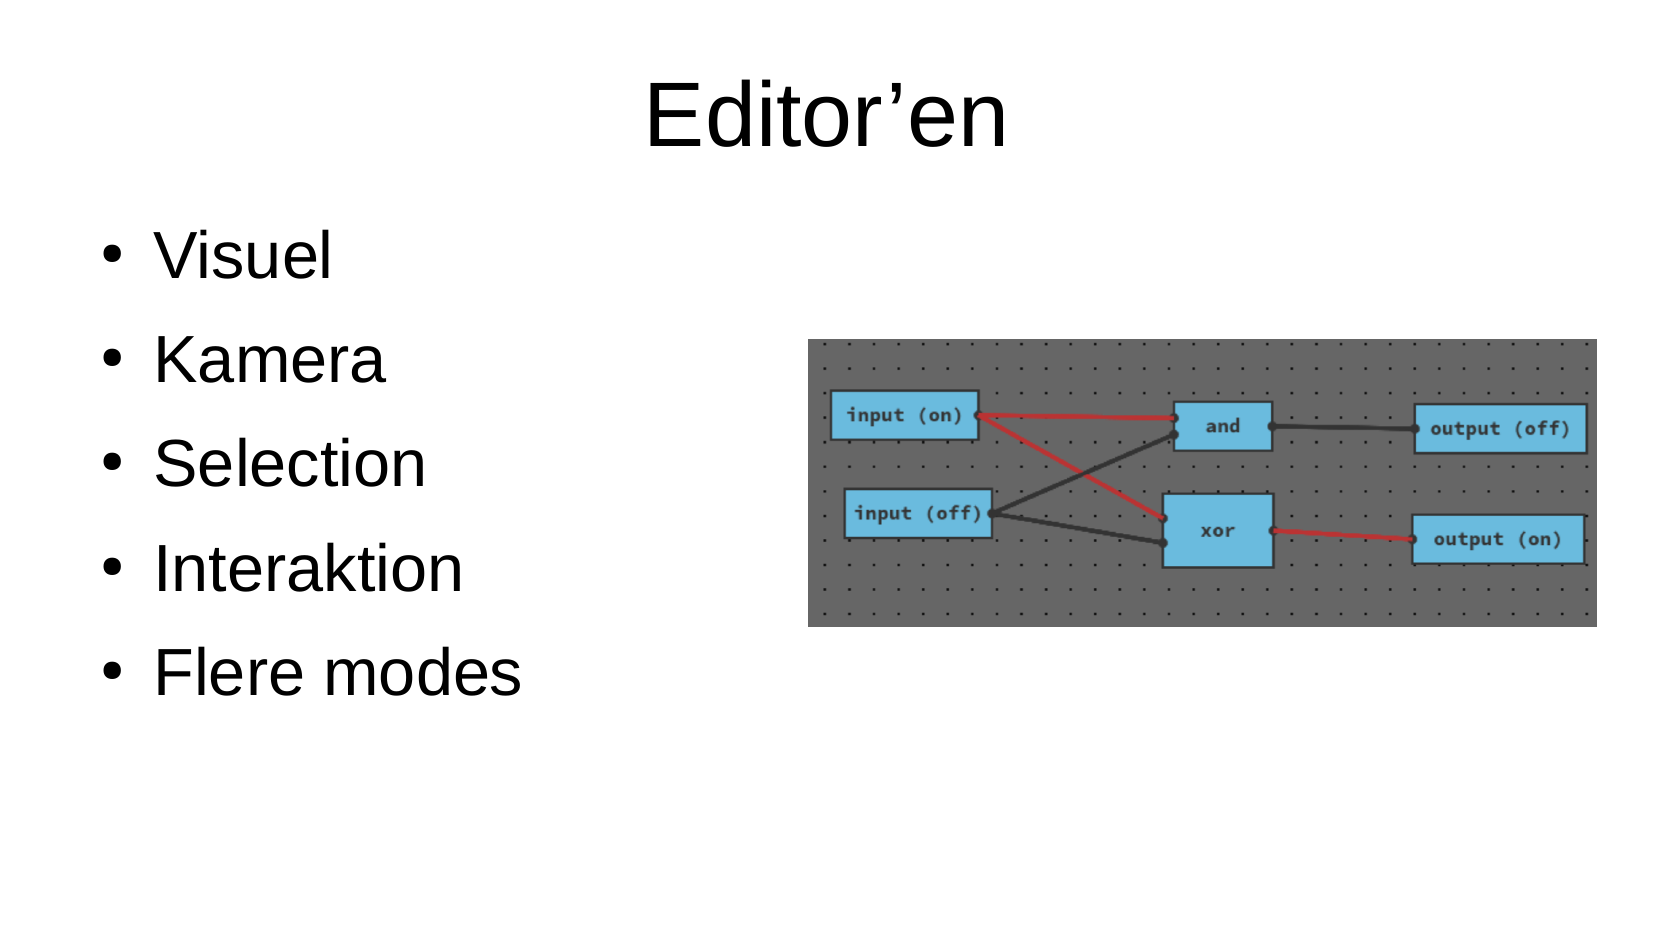

# Editor’en
Visuel
Kamera
Selection
Interaktion
Flere modes